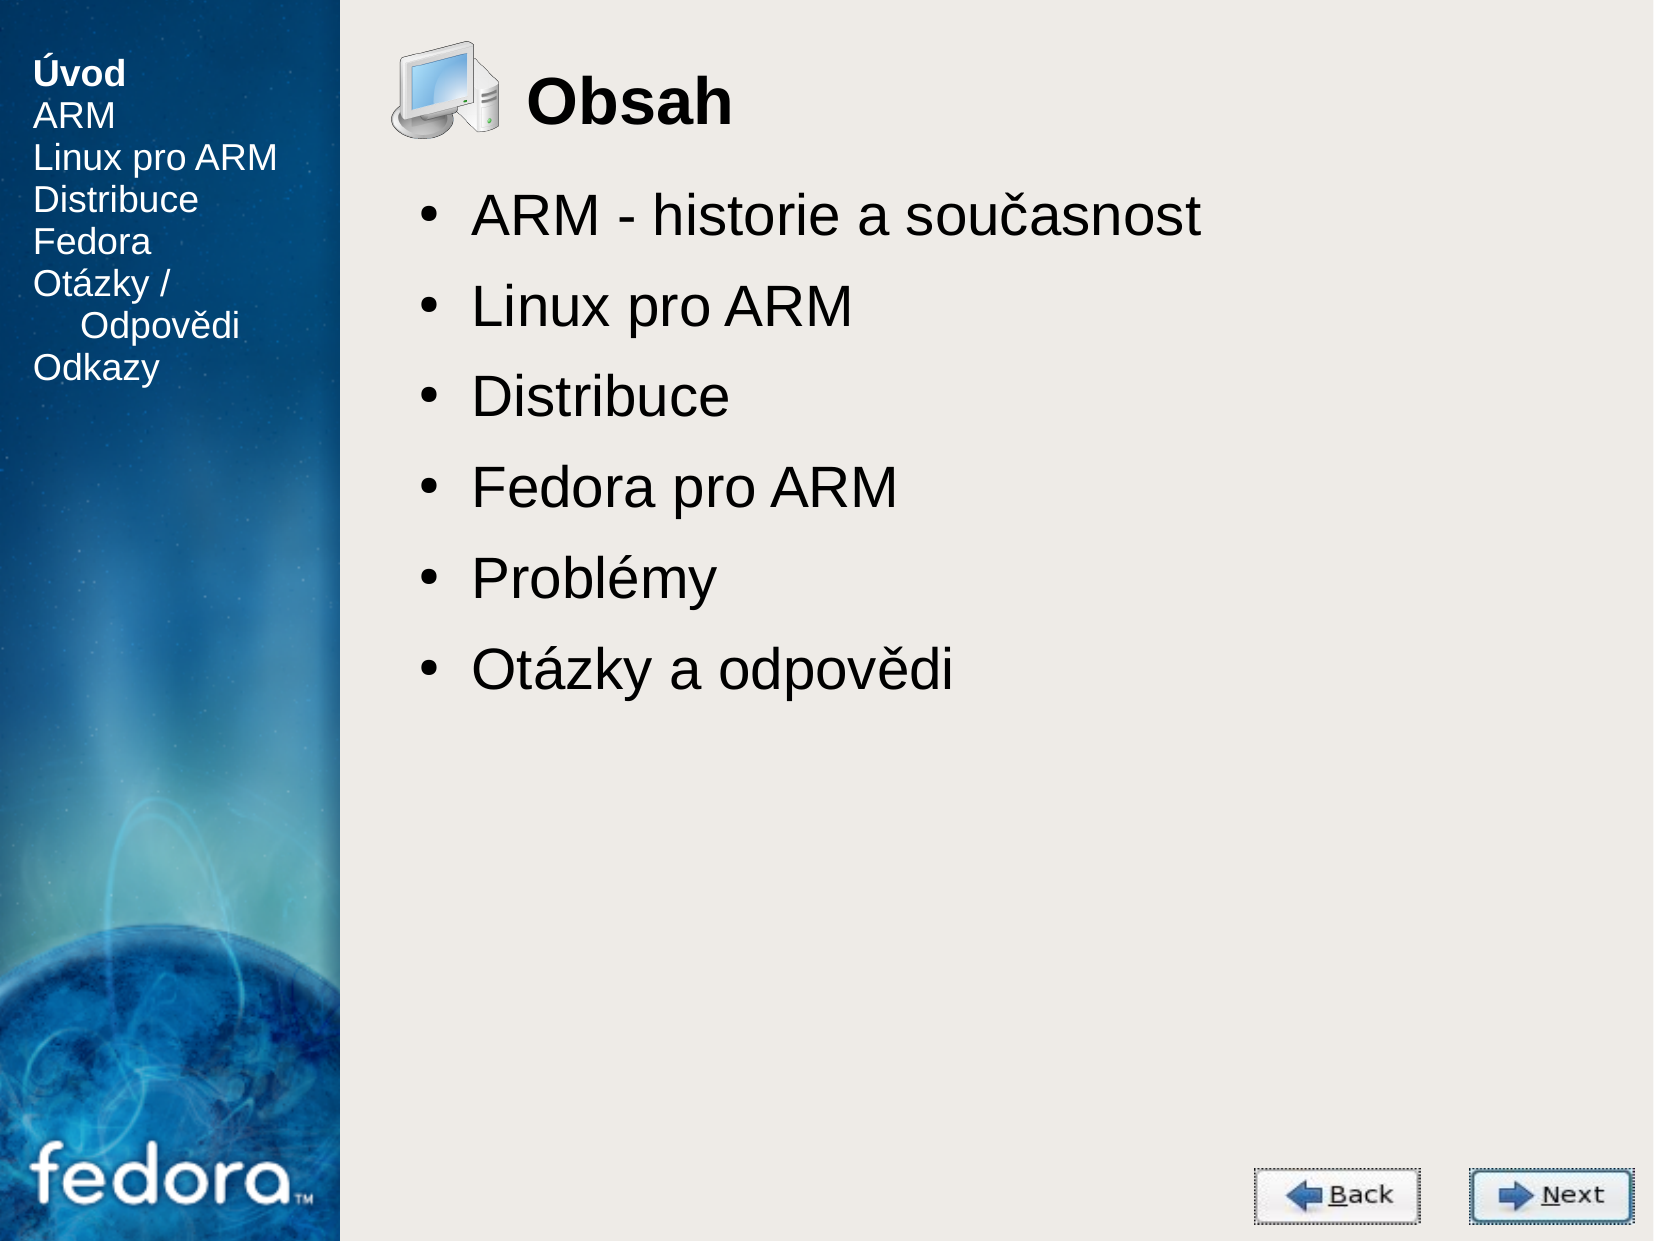

Úvod
ARM
Linux pro ARM
Distribuce
Fedora
Otázky / Odpovědi
Odkazy
# Agenda
Obsah
ARM - historie a současnost
Linux pro ARM
Distribuce
Fedora pro ARM
Problémy
Otázky a odpovědi